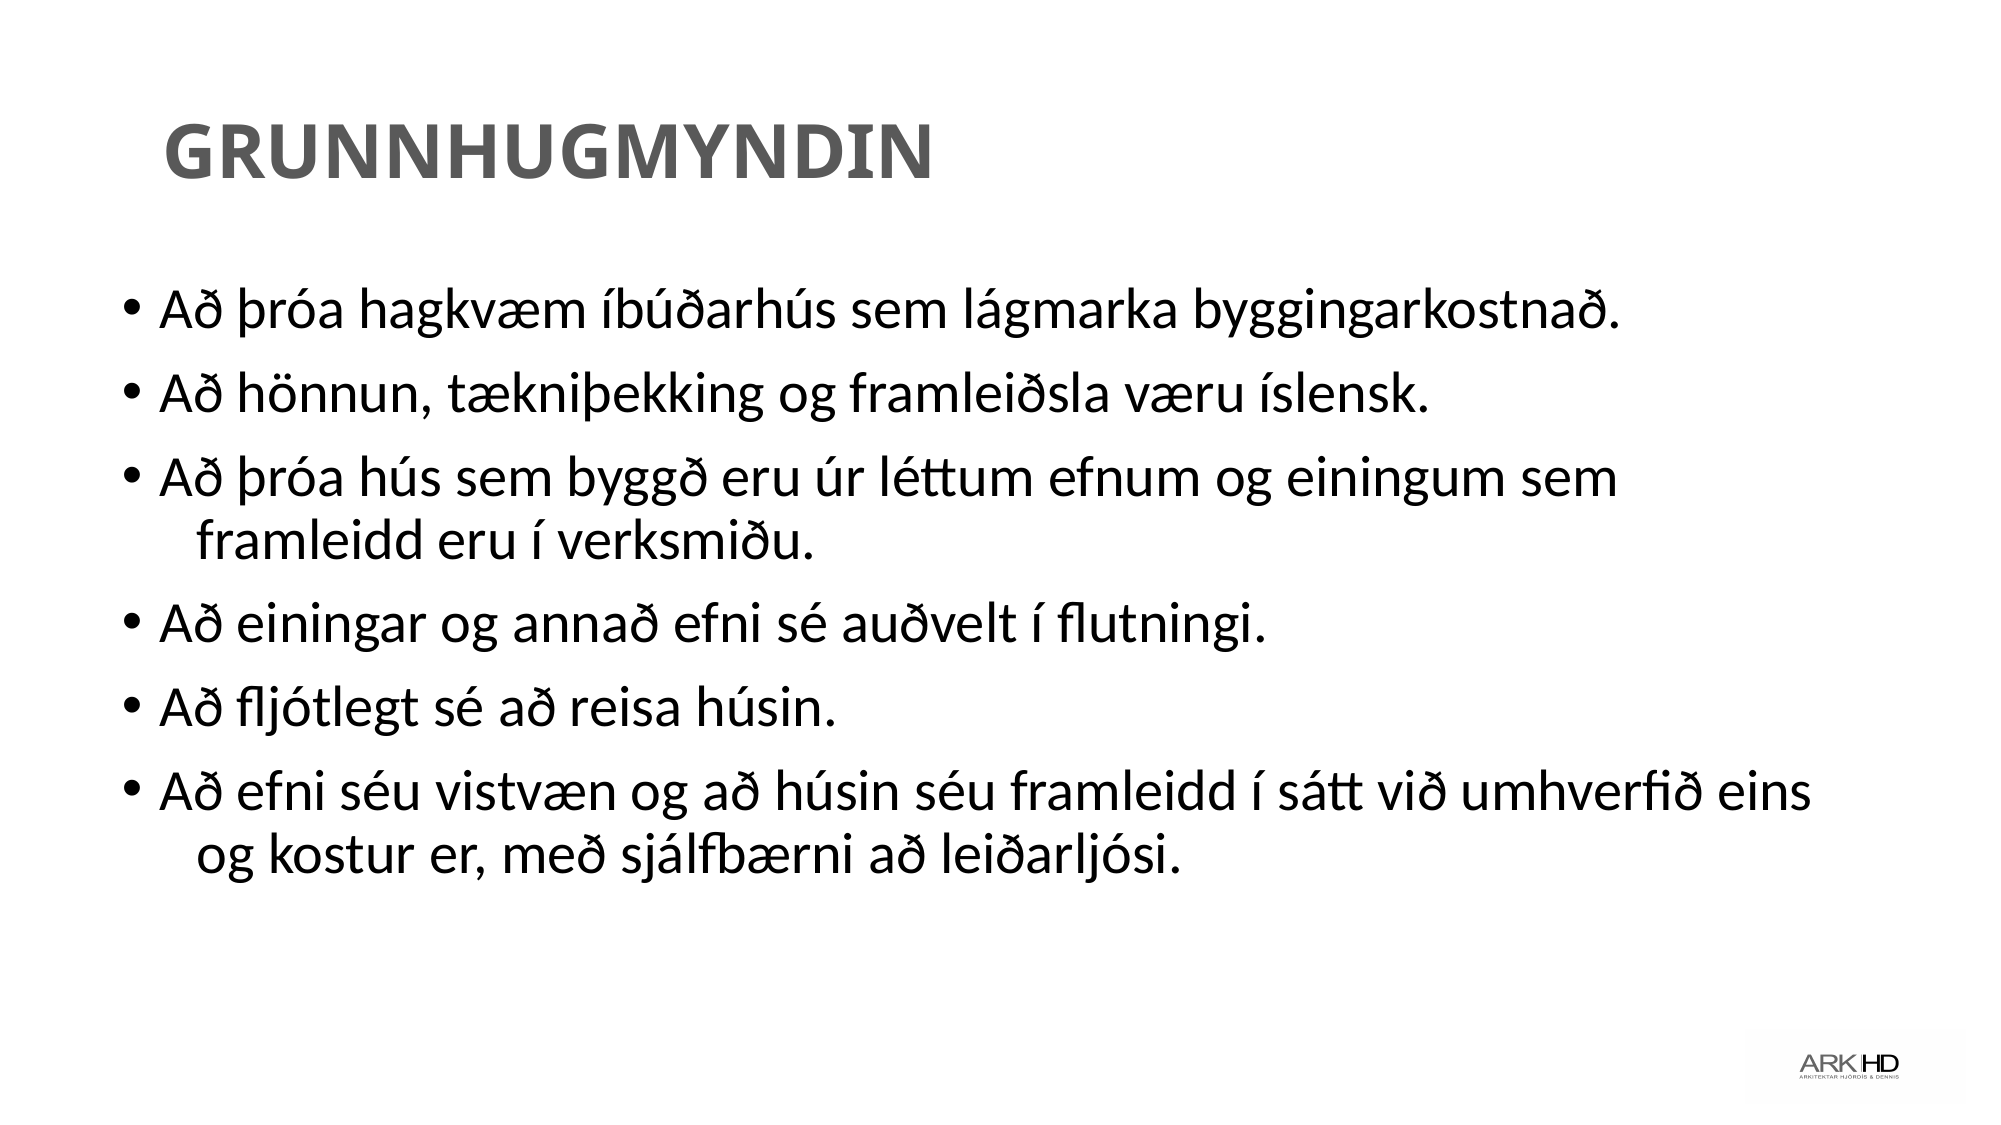

# GRUNNHUGMYNDIN
Að þróa hagkvæm íbúðarhús sem lágmarka byggingarkostnað.
Að hönnun, tækniþekking og framleiðsla væru íslensk.
Að þróa hús sem byggð eru úr léttum efnum og einingum sem framleidd eru í verksmiðu.
Að einingar og annað efni sé auðvelt í flutningi.
Að fljótlegt sé að reisa húsin.
Að efni séu vistvæn og að húsin séu framleidd í sátt við umhverfið eins og kostur er, með sjálfbærni að leiðarljósi.